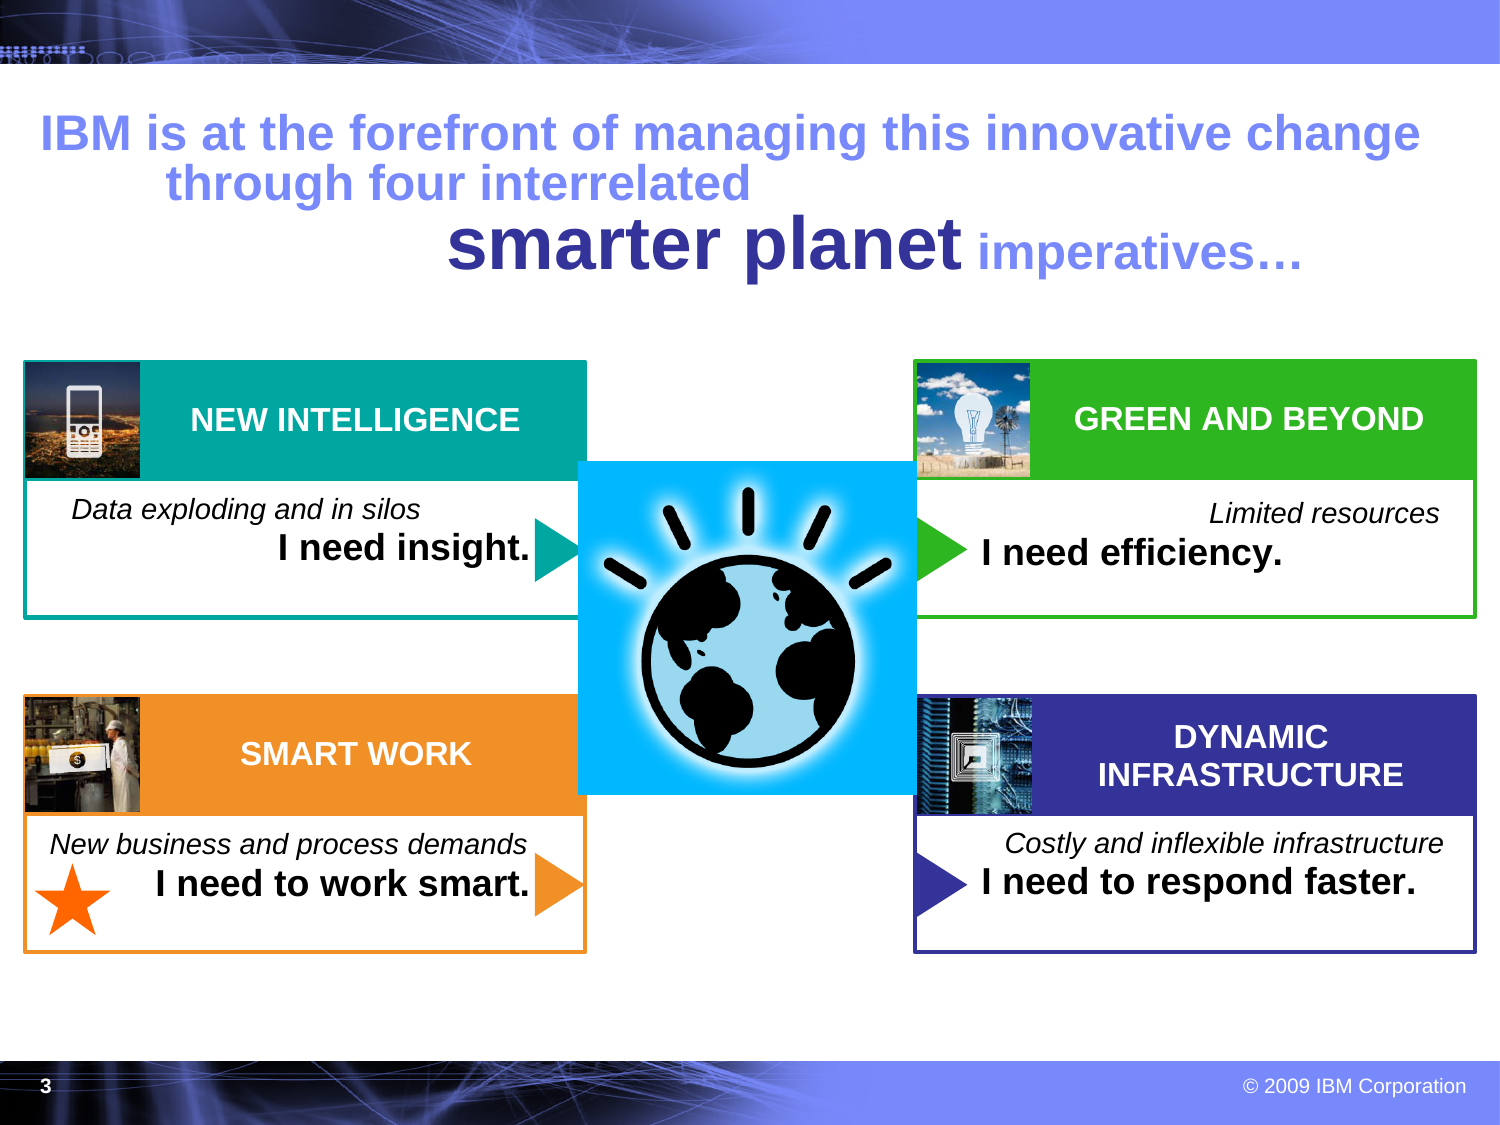

# IBM is at the forefront of managing this innovative change through four interrelated smarter planet imperatives…
GREEN AND BEYOND
NEW INTELLIGENCE
 Limited resources
I need efficiency.
Data exploding and in silos
I need insight.
DYNAMIC
INFRASTRUCTURE
Costly and inflexible infrastructure
I need to respond faster.
SMART WORK
New business and process demands
I need to work smart.
3